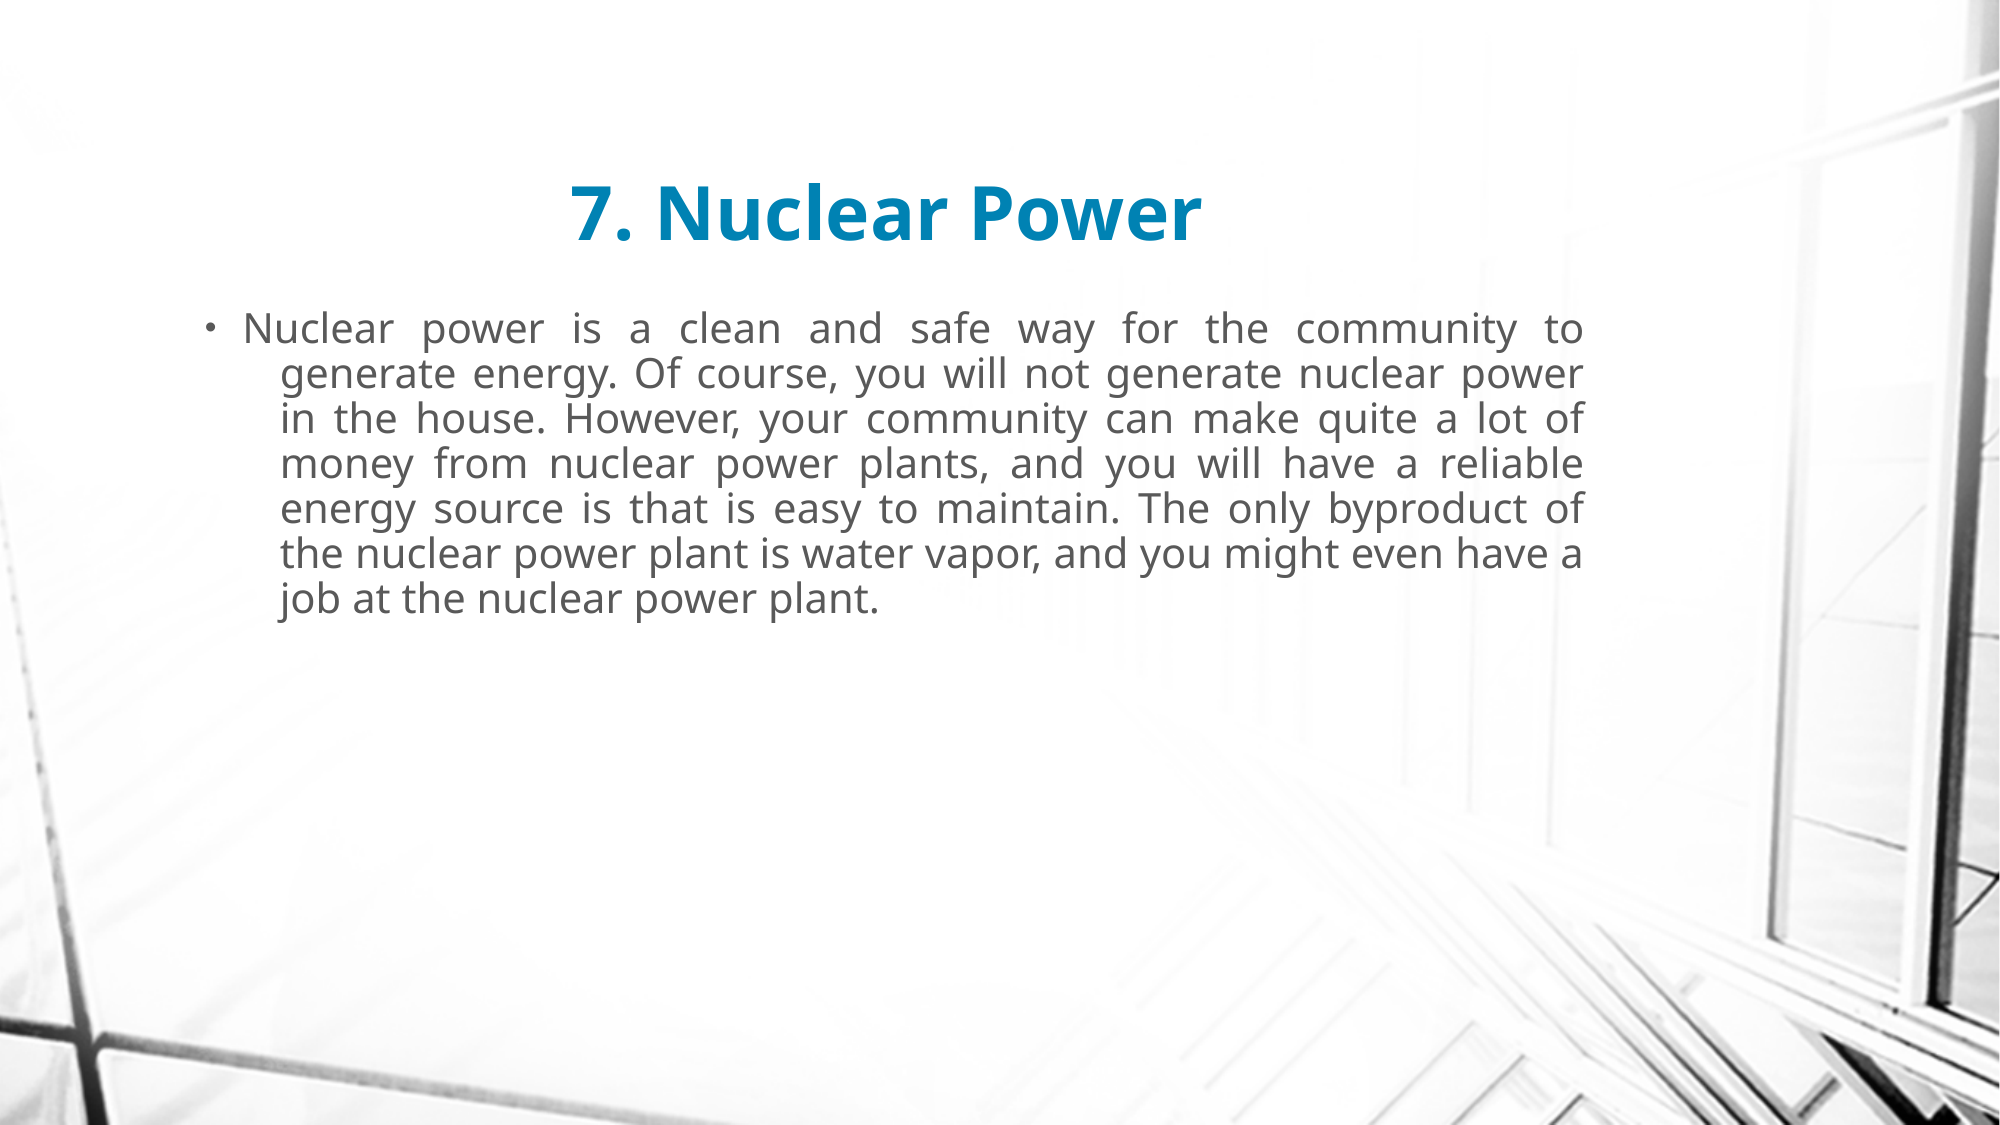

# 7. Nuclear Power
Nuclear power is a clean and safe way for the community to generate energy. Of course, you will not generate nuclear power in the house. However, your community can make quite a lot of money from nuclear power plants, and you will have a reliable energy source is that is easy to maintain. The only byproduct of the nuclear power plant is water vapor, and you might even have a job at the nuclear power plant.